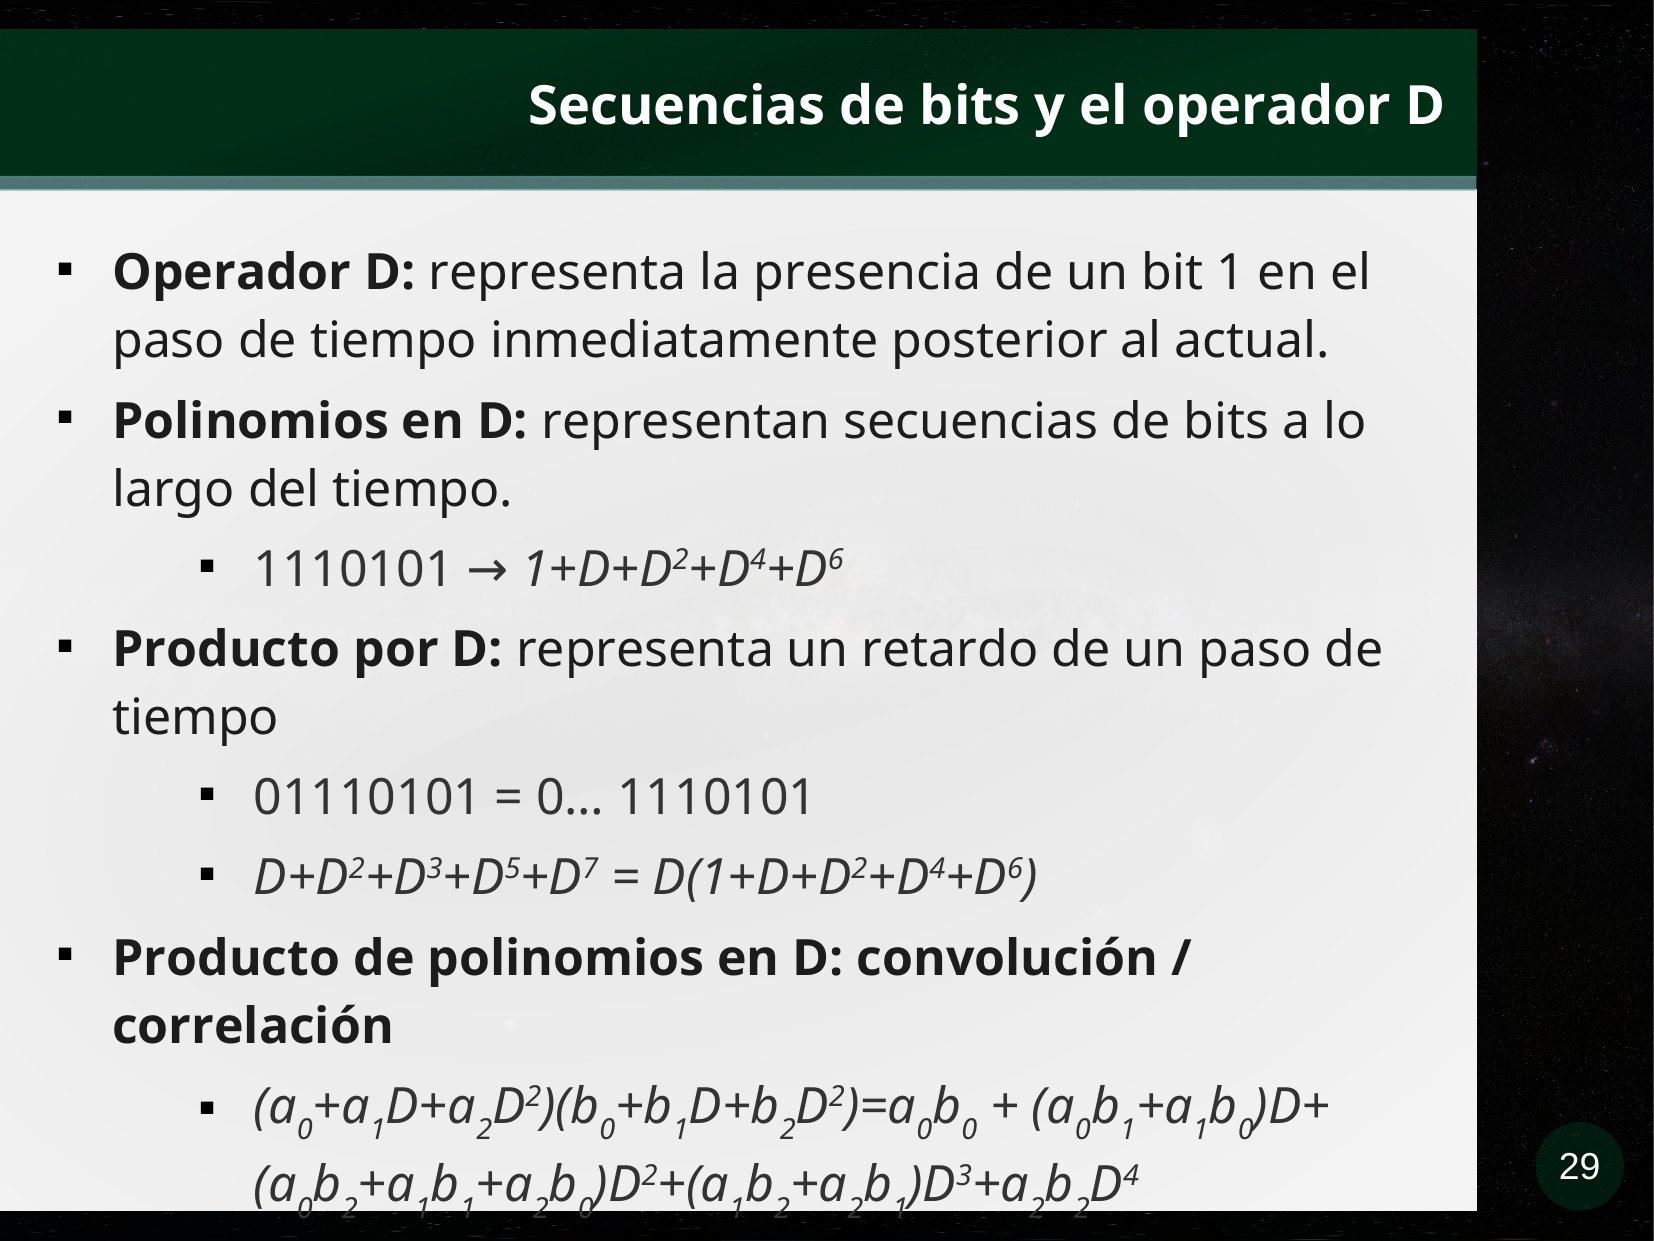

# Secuencias de bits y el operador D
Operador D: representa la presencia de un bit 1 en el paso de tiempo inmediatamente posterior al actual.
Polinomios en D: representan secuencias de bits a lo largo del tiempo.
1110101 → 1+D+D2+D4+D6
Producto por D: representa un retardo de un paso de tiempo
01110101 = 0… 1110101
D+D2+D3+D5+D7 = D(1+D+D2+D4+D6)
Producto de polinomios en D: convolución / correlación
(a0+a1D+a2D2)(b0+b1D+b2D2)=a0b0 + (a0b1+a1b0)D+(a0b2+a1b1+a2b0)D2+(a1b2+a2b1)D3+a2b2D4